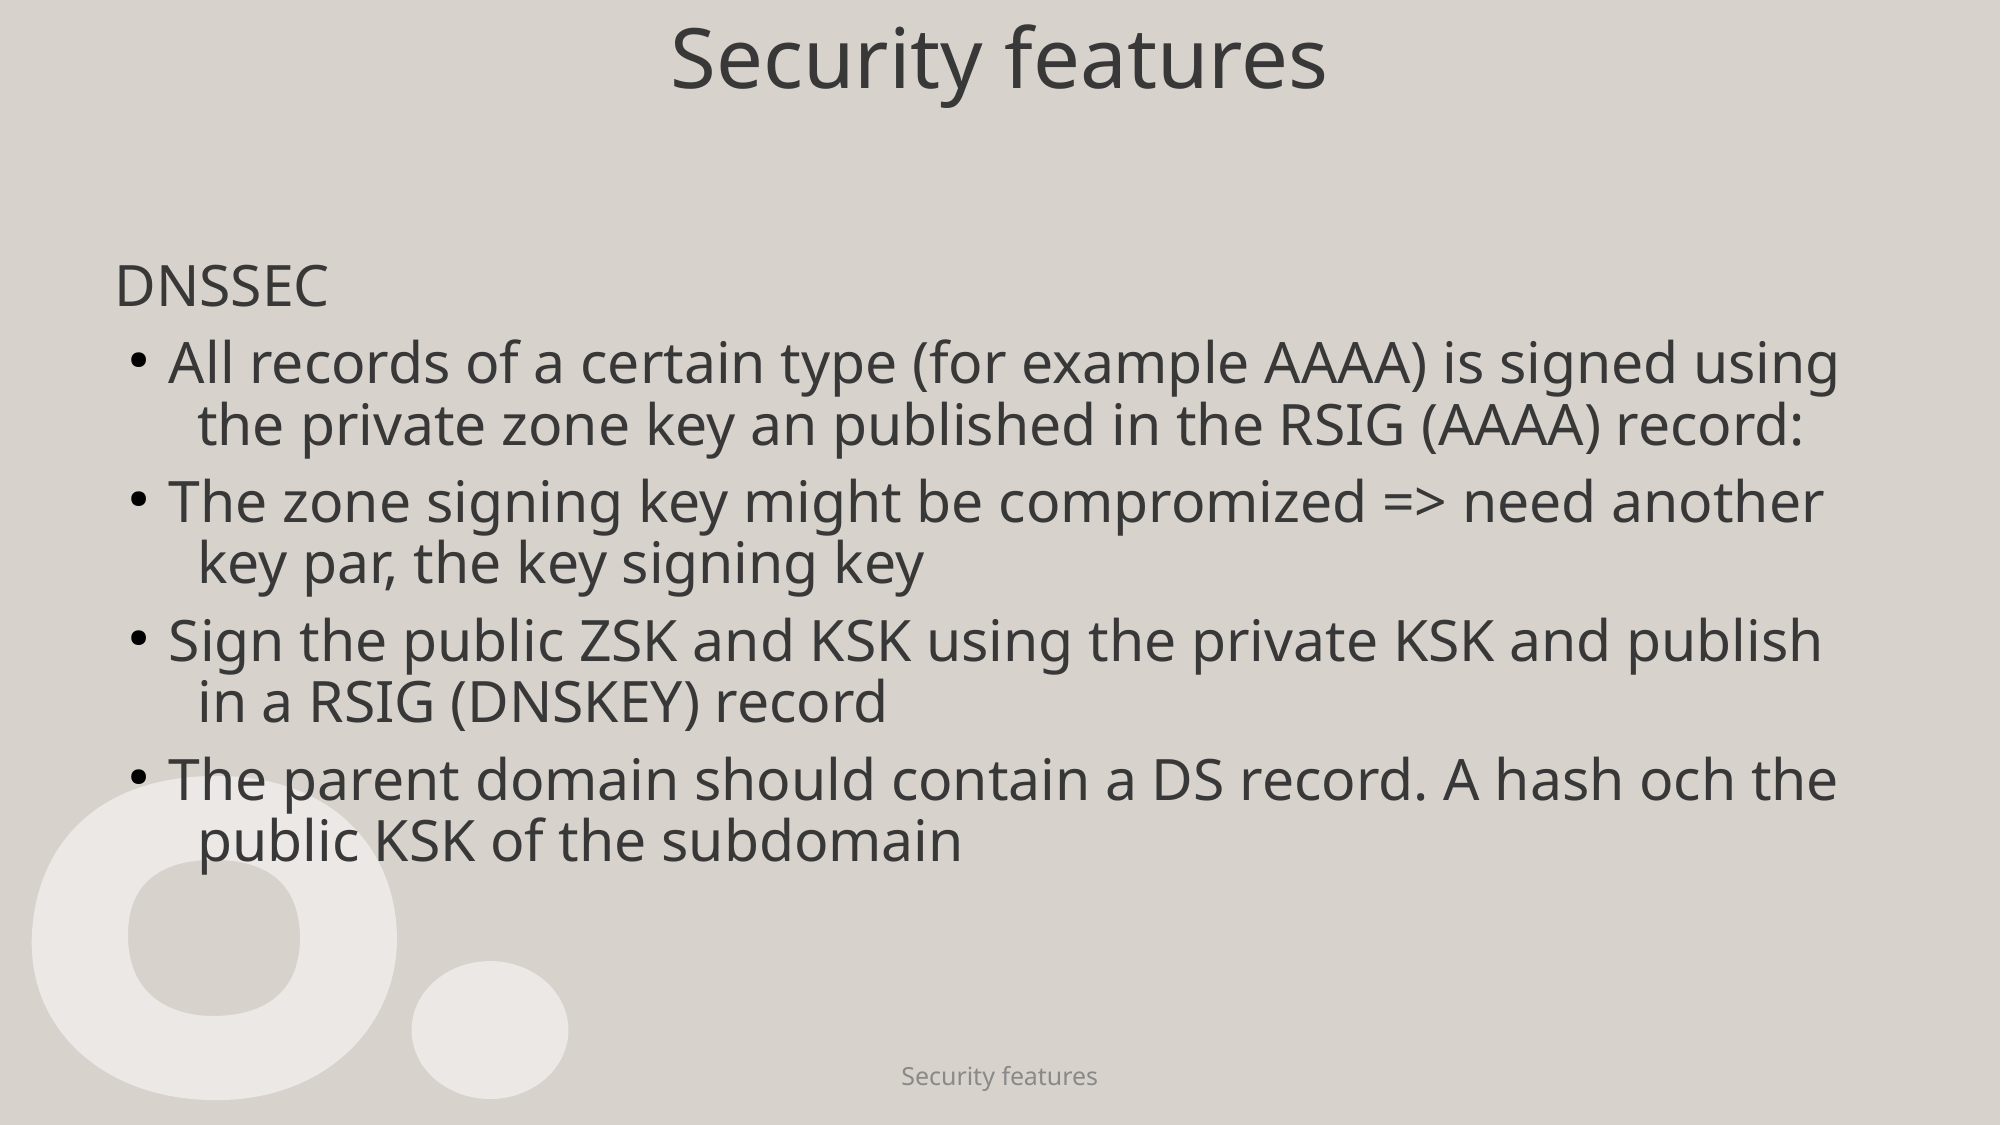

Security features
# DNSSEC
All records of a certain type (for example AAAA) is signed using the private zone key an published in the RSIG (AAAA) record:
The zone signing key might be compromized => need another key par, the key signing key
Sign the public ZSK and KSK using the private KSK and publish in a RSIG (DNSKEY) record
The parent domain should contain a DS record. A hash och the public KSK of the subdomain
Security features